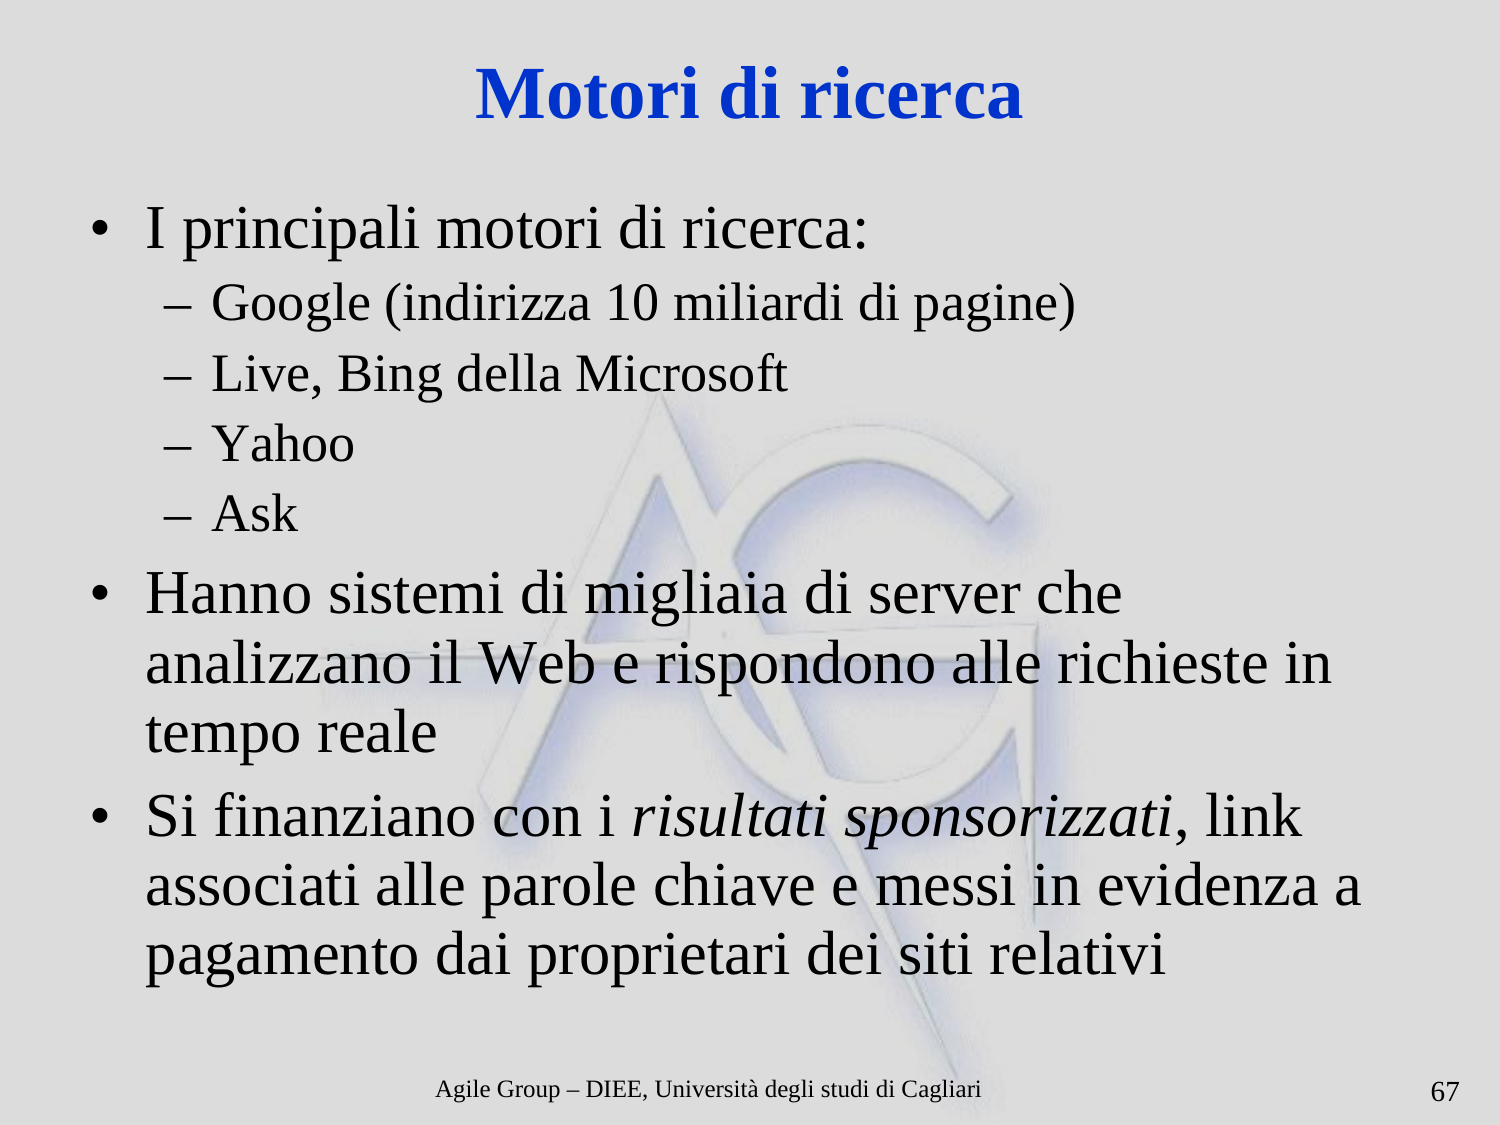

# Motori di ricerca
I principali motori di ricerca:
Google (indirizza 10 miliardi di pagine)
Live, Bing della Microsoft
Yahoo
Ask
Hanno sistemi di migliaia di server che analizzano il Web e rispondono alle richieste in tempo reale
Si finanziano con i risultati sponsorizzati, link associati alle parole chiave e messi in evidenza a pagamento dai proprietari dei siti relativi
67